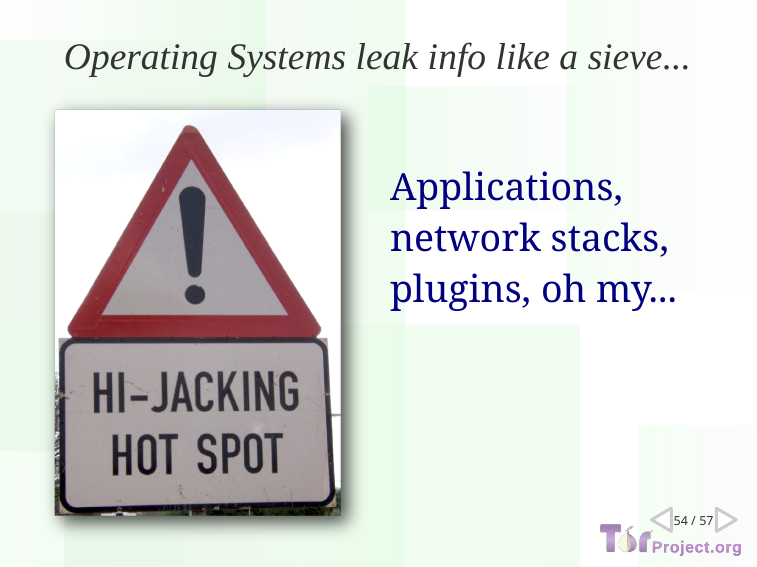

Operating Systems leak info like a sieve...
Applications, network stacks, plugins, oh my...